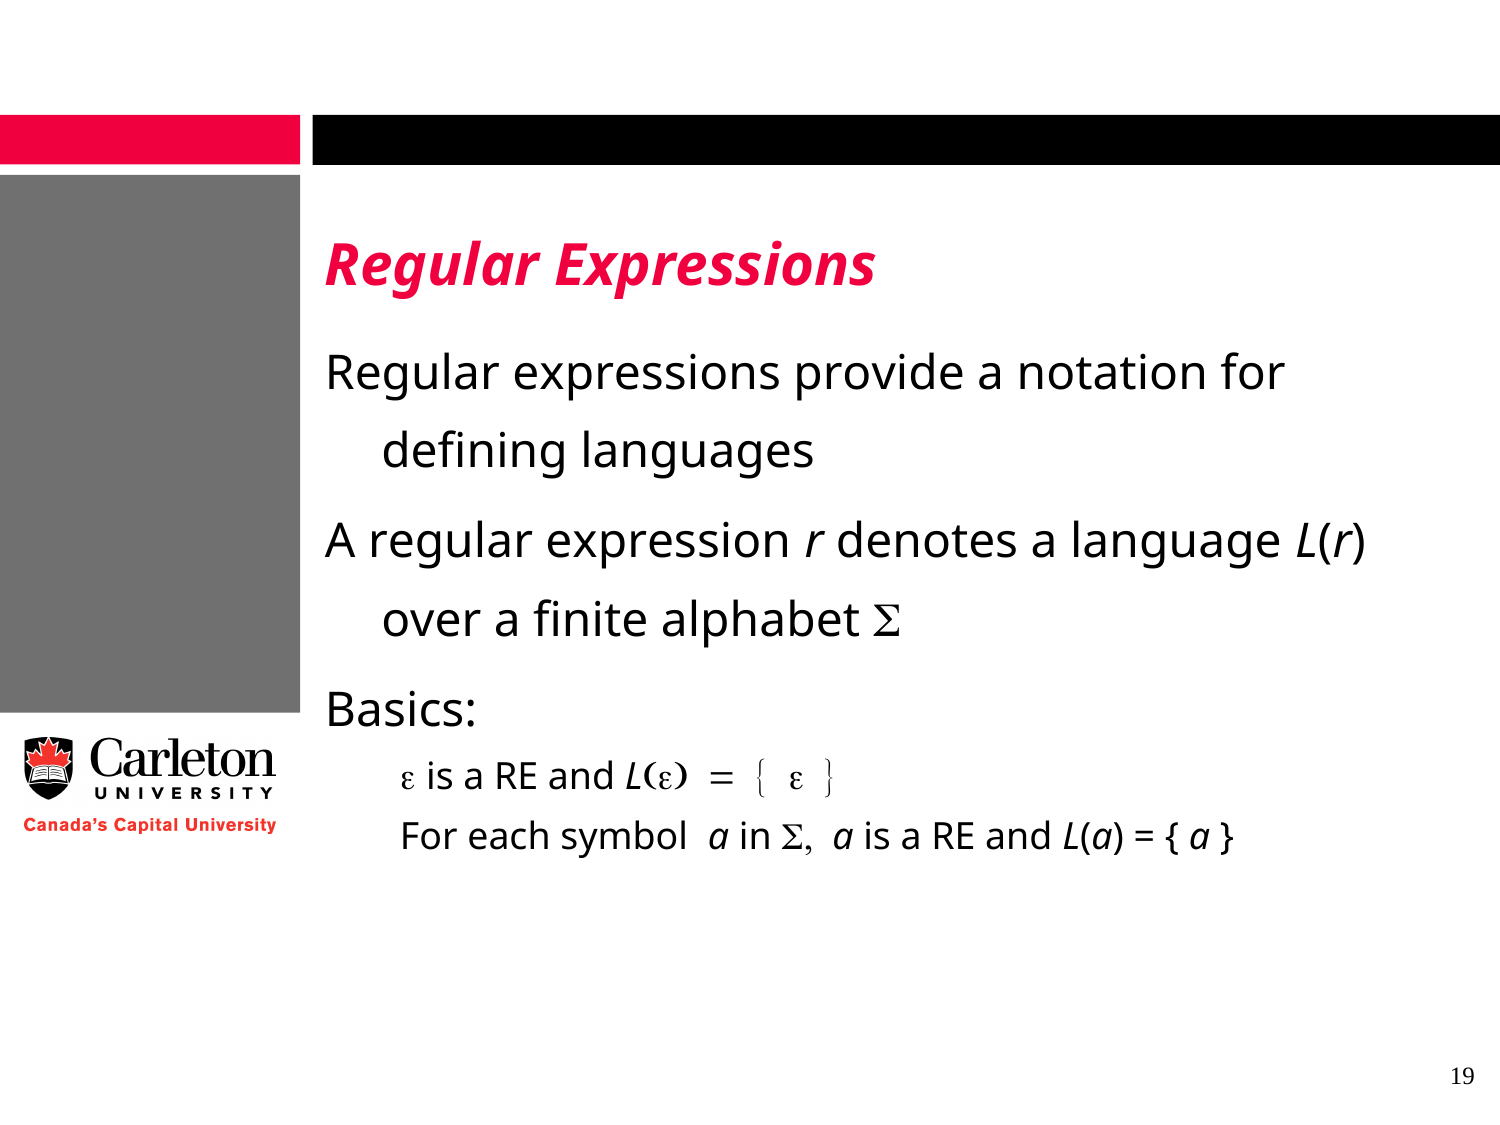

# Regular Expressions
Regular expressions provide a notation for defining languages
A regular expression r denotes a language L(r) over a finite alphabet 
Basics:
 is a RE and L(e) = { e }
For each symbol a in , a is a RE and L(a) = { a }
19